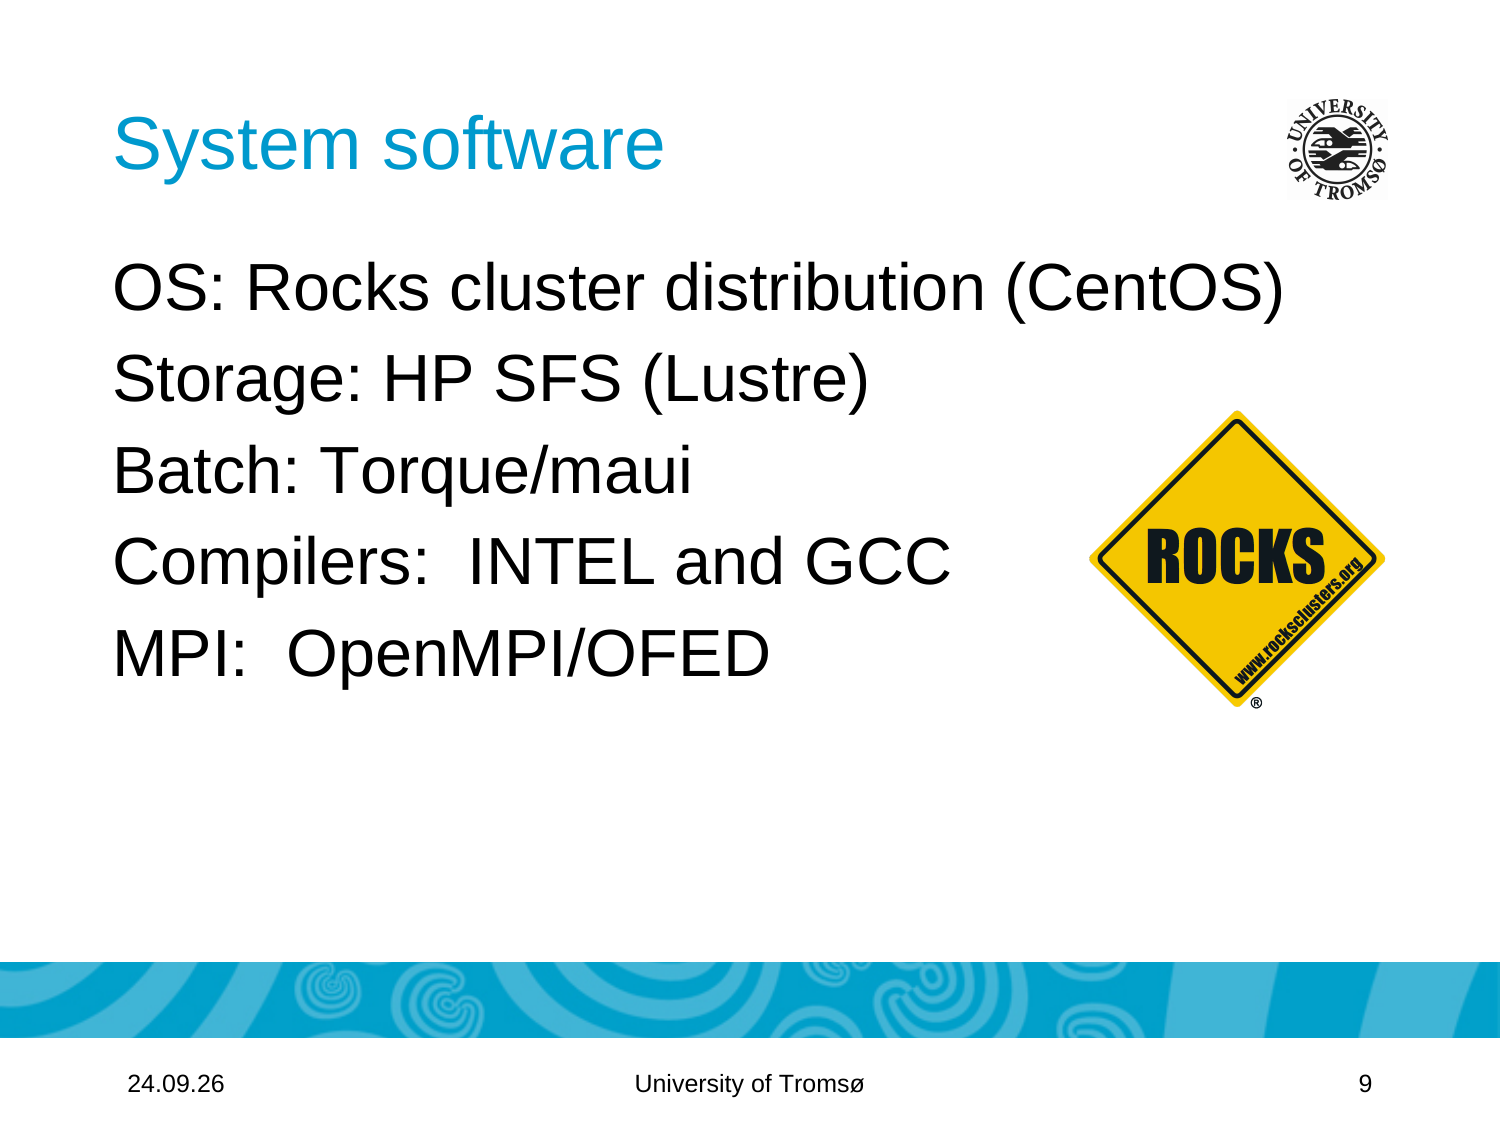

# System software
OS: Rocks cluster distribution (CentOS)
Storage: HP SFS (Lustre)
Batch: Torque/maui
Compilers: INTEL and GCC
MPI: OpenMPI/OFED